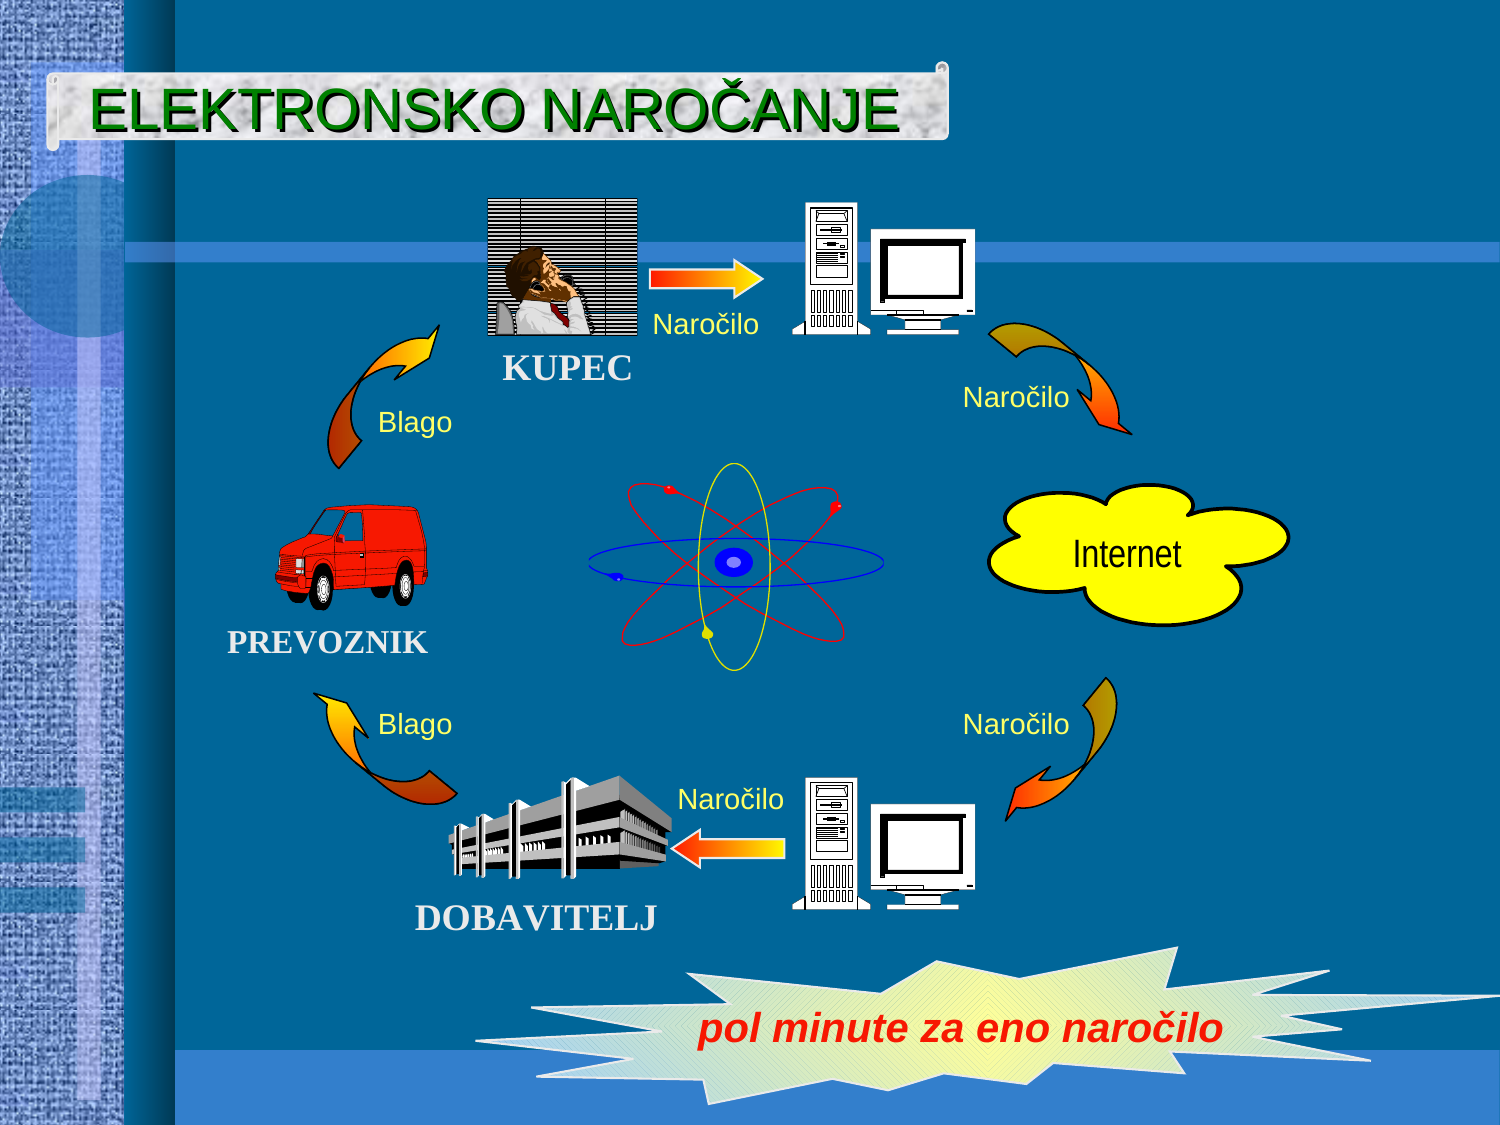

ELEKTRONSKO NAROČANJE
Naročilo
KUPEC
Naročilo
Blago
PREVOZNIK
Blago
Naročilo
Naročilo
DOBAVITELJ
pol minute za eno naročilo